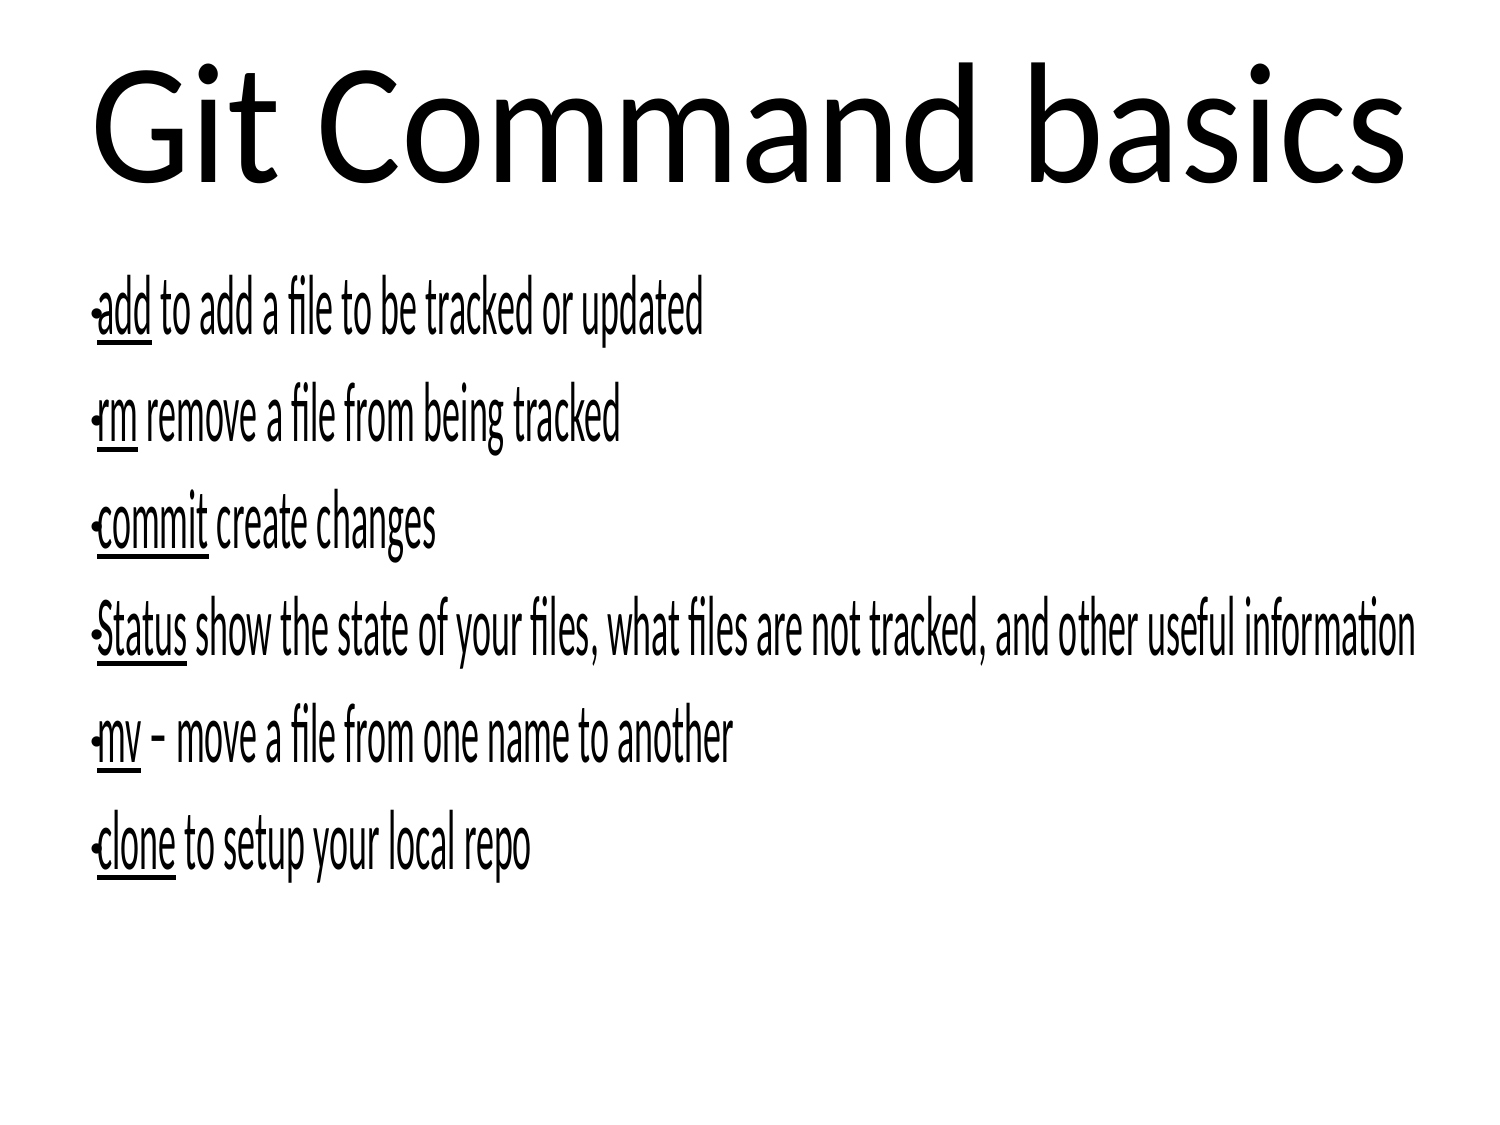

Git Command basics
add to add a file to be tracked or updated
rm remove a file from being tracked
commit create changes
Status show the state of your files, what files are not tracked, and other useful information
mv – move a file from one name to another
clone to setup your local repo